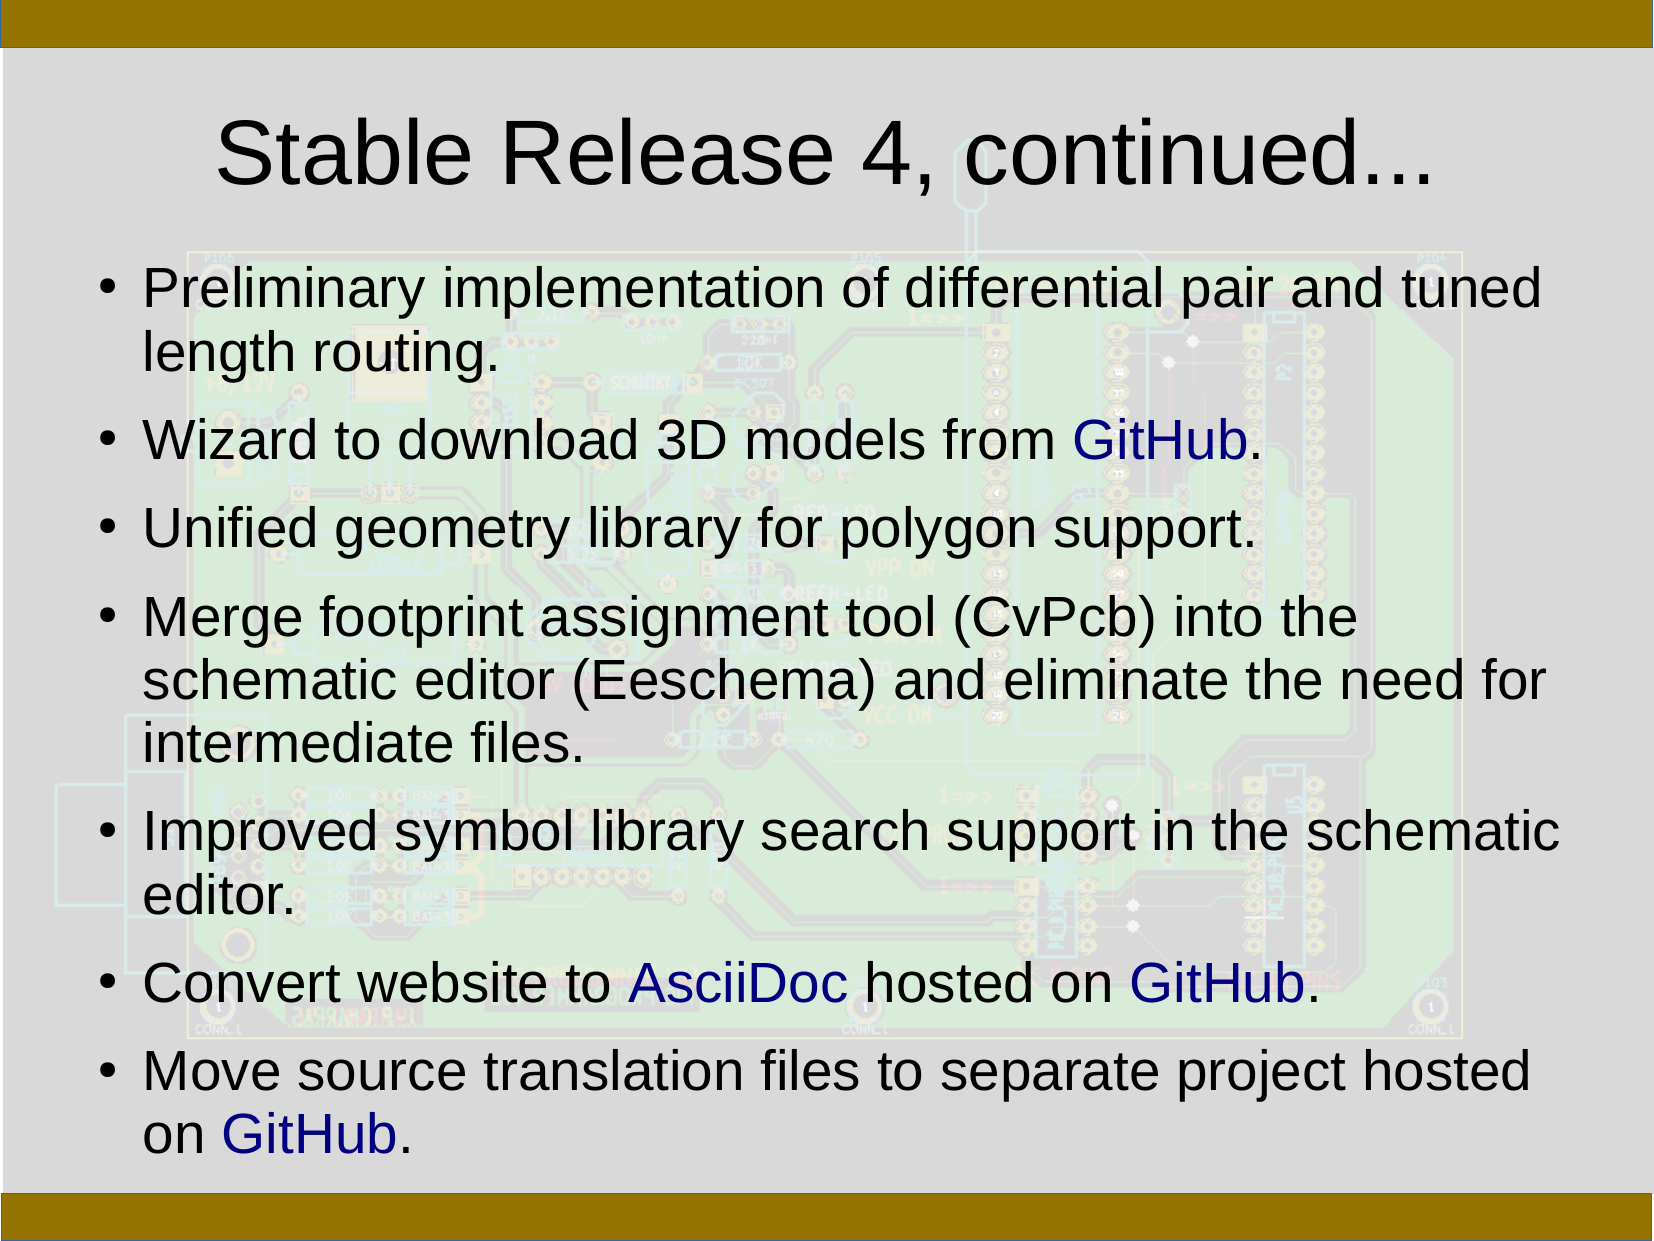

# Stable Release 4, continued...
Preliminary implementation of differential pair and tuned length routing.
Wizard to download 3D models from GitHub.
Unified geometry library for polygon support.
Merge footprint assignment tool (CvPcb) into the schematic editor (Eeschema) and eliminate the need for intermediate files.
Improved symbol library search support in the schematic editor.
Convert website to AsciiDoc hosted on GitHub.
Move source translation files to separate project hosted on GitHub.